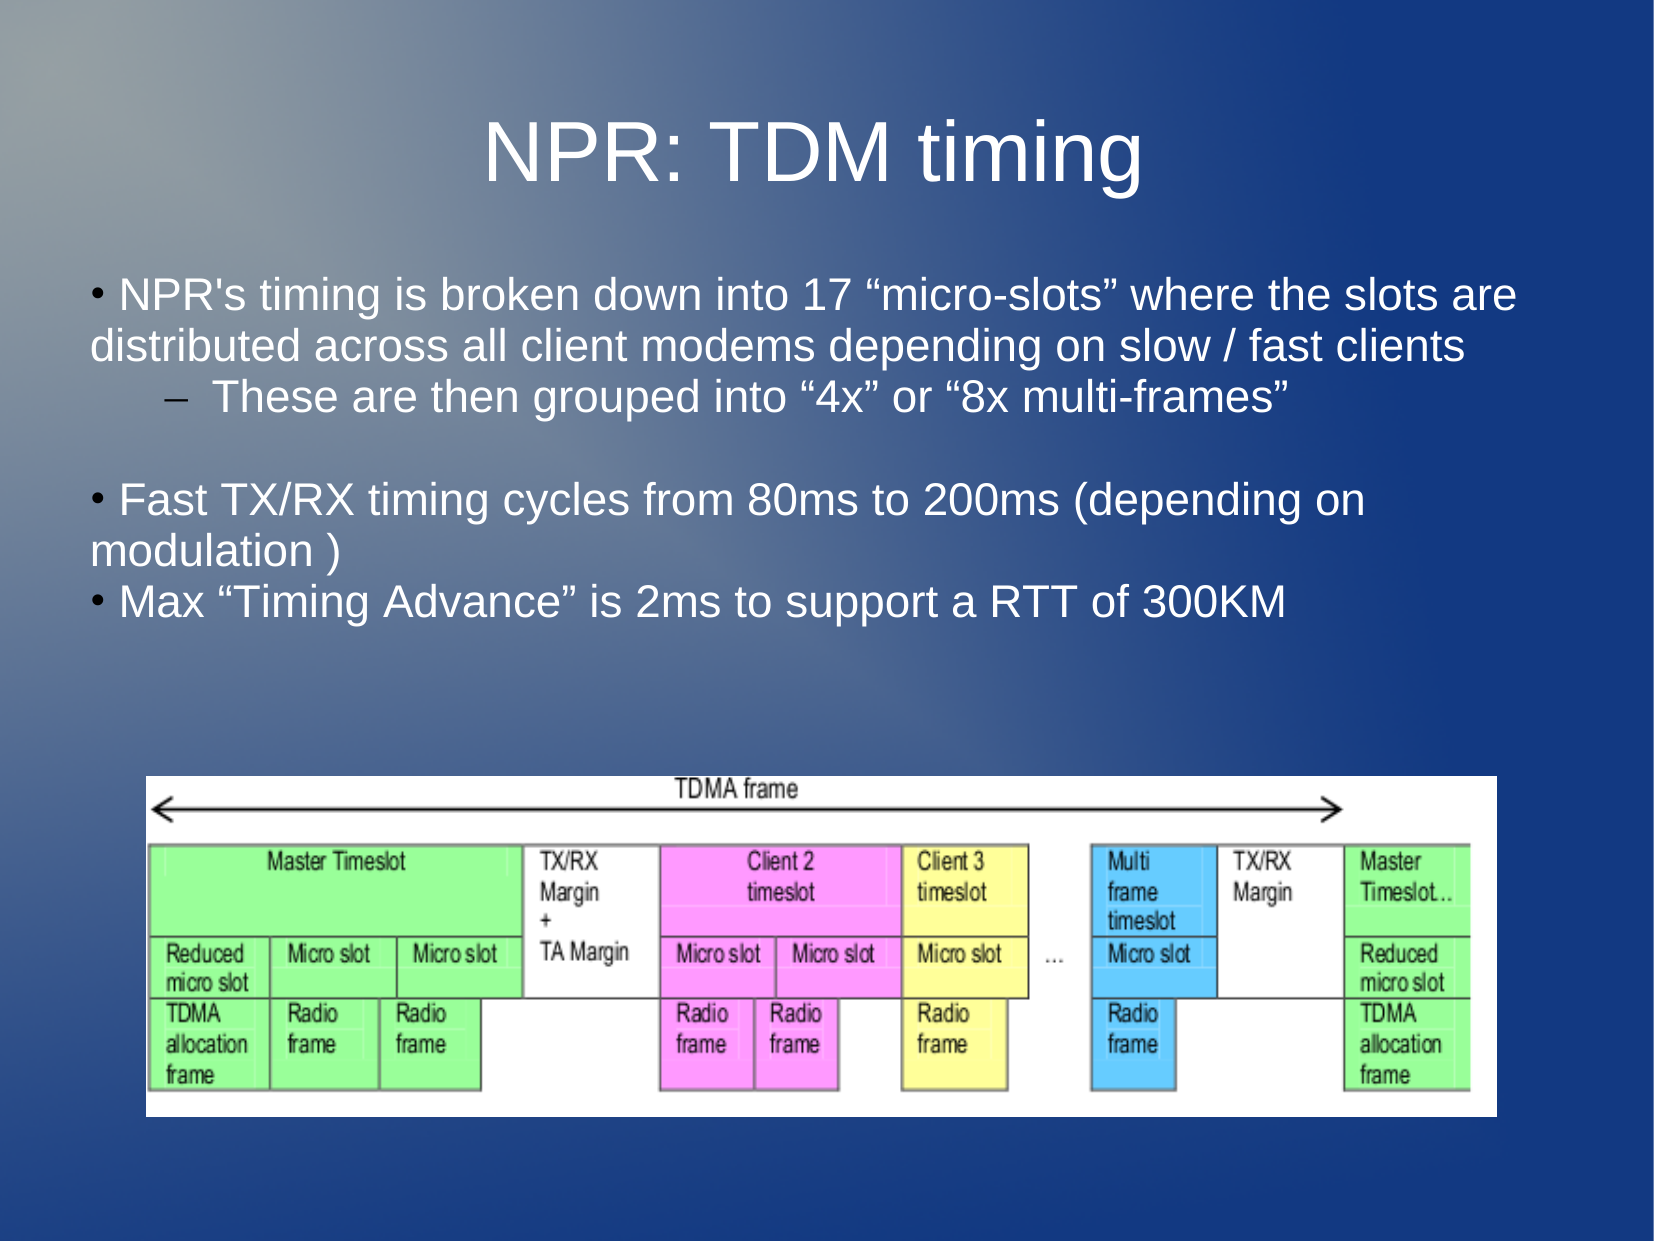

# NPR: TDM timing
 NPR's timing is broken down into 17 “micro-slots” where the slots are distributed across all client modems depending on slow / fast clients
These are then grouped into “4x” or “8x multi-frames”
 Fast TX/RX timing cycles from 80ms to 200ms (depending on modulation )
 Max “Timing Advance” is 2ms to support a RTT of 300KM